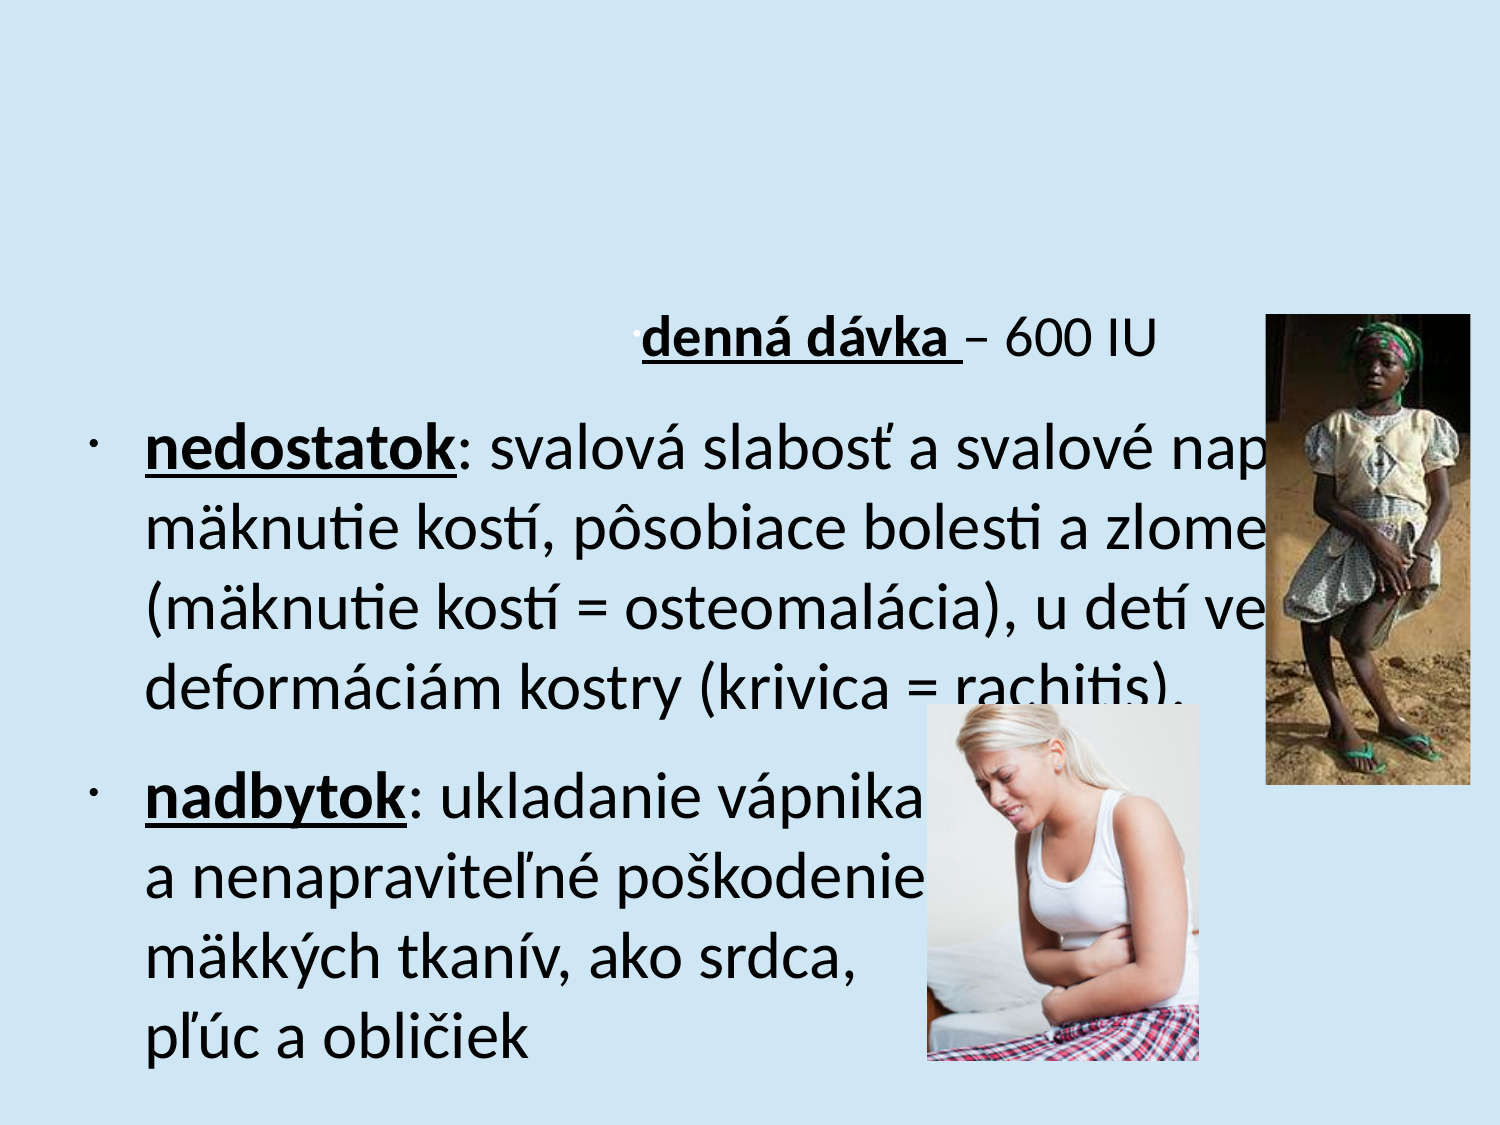

denná dávka – 600 IU
# nedostatok: svalová slabosť a svalové napätie, mäknutie kostí, pôsobiace bolesti a zlomeniny (mäknutie kostí = osteomalácia), u detí vedie k deformáciám kostry (krivica = rachitis).
nadbytok: ukladanie vápnika
a nenapraviteľné poškodenie
mäkkých tkanív, ako srdca,
pľúc a obličiek